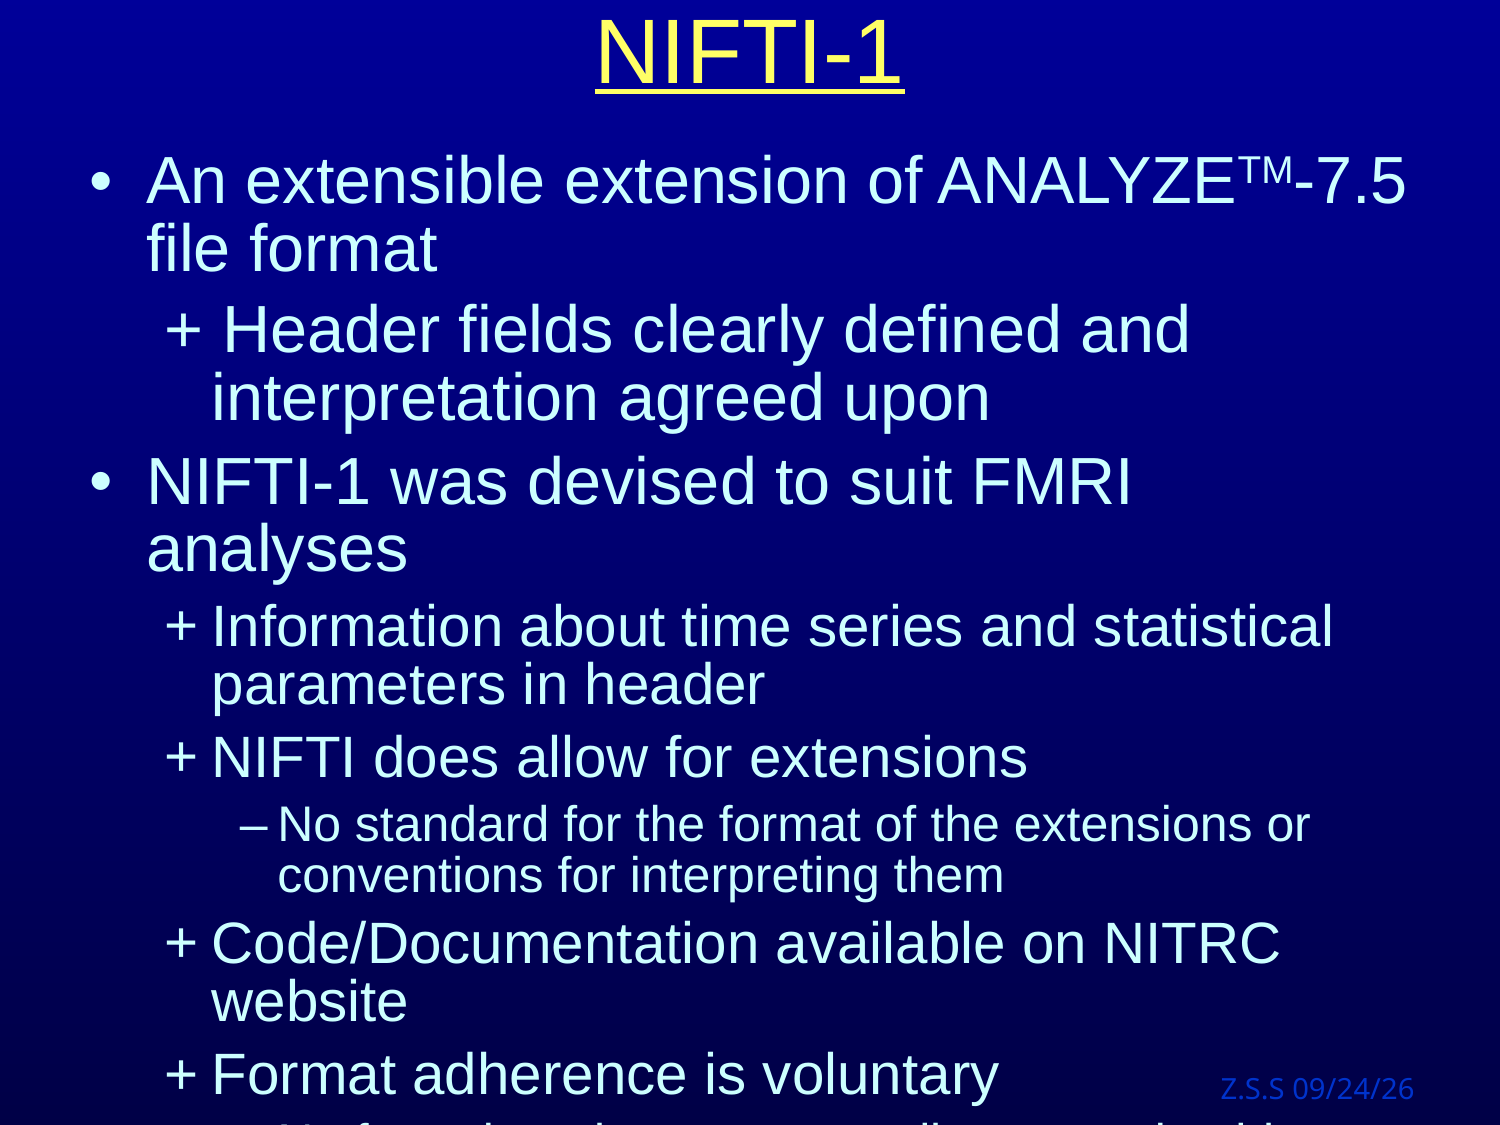

# NIFTI-1
An extensible extension of ANALYZETM-7.5 file format
+ Header fields clearly defined and interpretation agreed upon
NIFTI-1 was devised to suit FMRI analyses
Information about time series and statistical parameters in header
NIFTI does allow for extensions
No standard for the format of the extensions or conventions for interpreting them
Code/Documentation available on NITRC website
Format adherence is voluntary
No formal mode to test compliance, assign blame
No standard for other MRI data such as Diffusion/Tractography
No continuing discussions
Multiple groups currently supporting NIFTI-1
26 applications, according to the Internet Analysis Tools Registry
+ APIs available for C, MATLAB, Java, Python